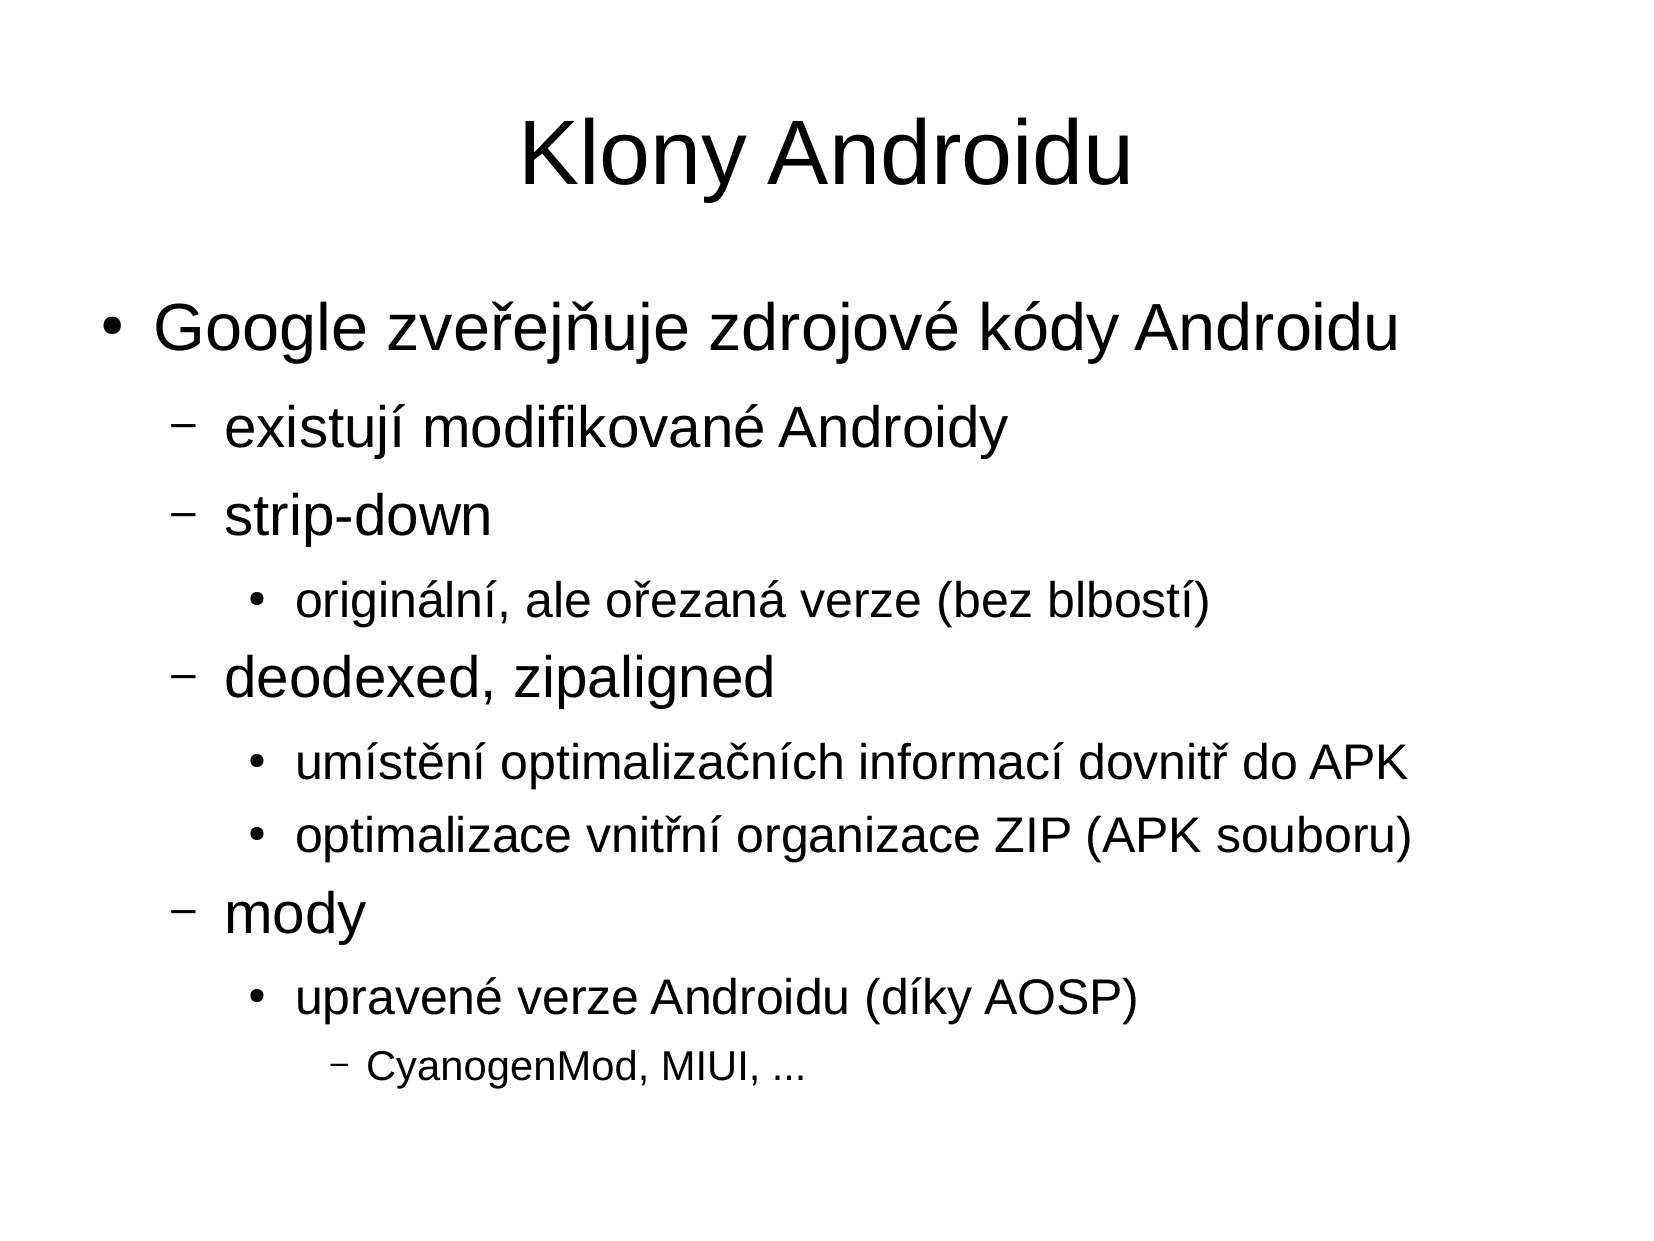

# Klony Androidu
Google zveřejňuje zdrojové kódy Androidu
existují modifikované Androidy
strip-down
originální, ale ořezaná verze (bez blbostí)
deodexed, zipaligned
umístění optimalizačních informací dovnitř do APK
optimalizace vnitřní organizace ZIP (APK souboru)
mody
upravené verze Androidu (díky AOSP)
CyanogenMod, MIUI, ...